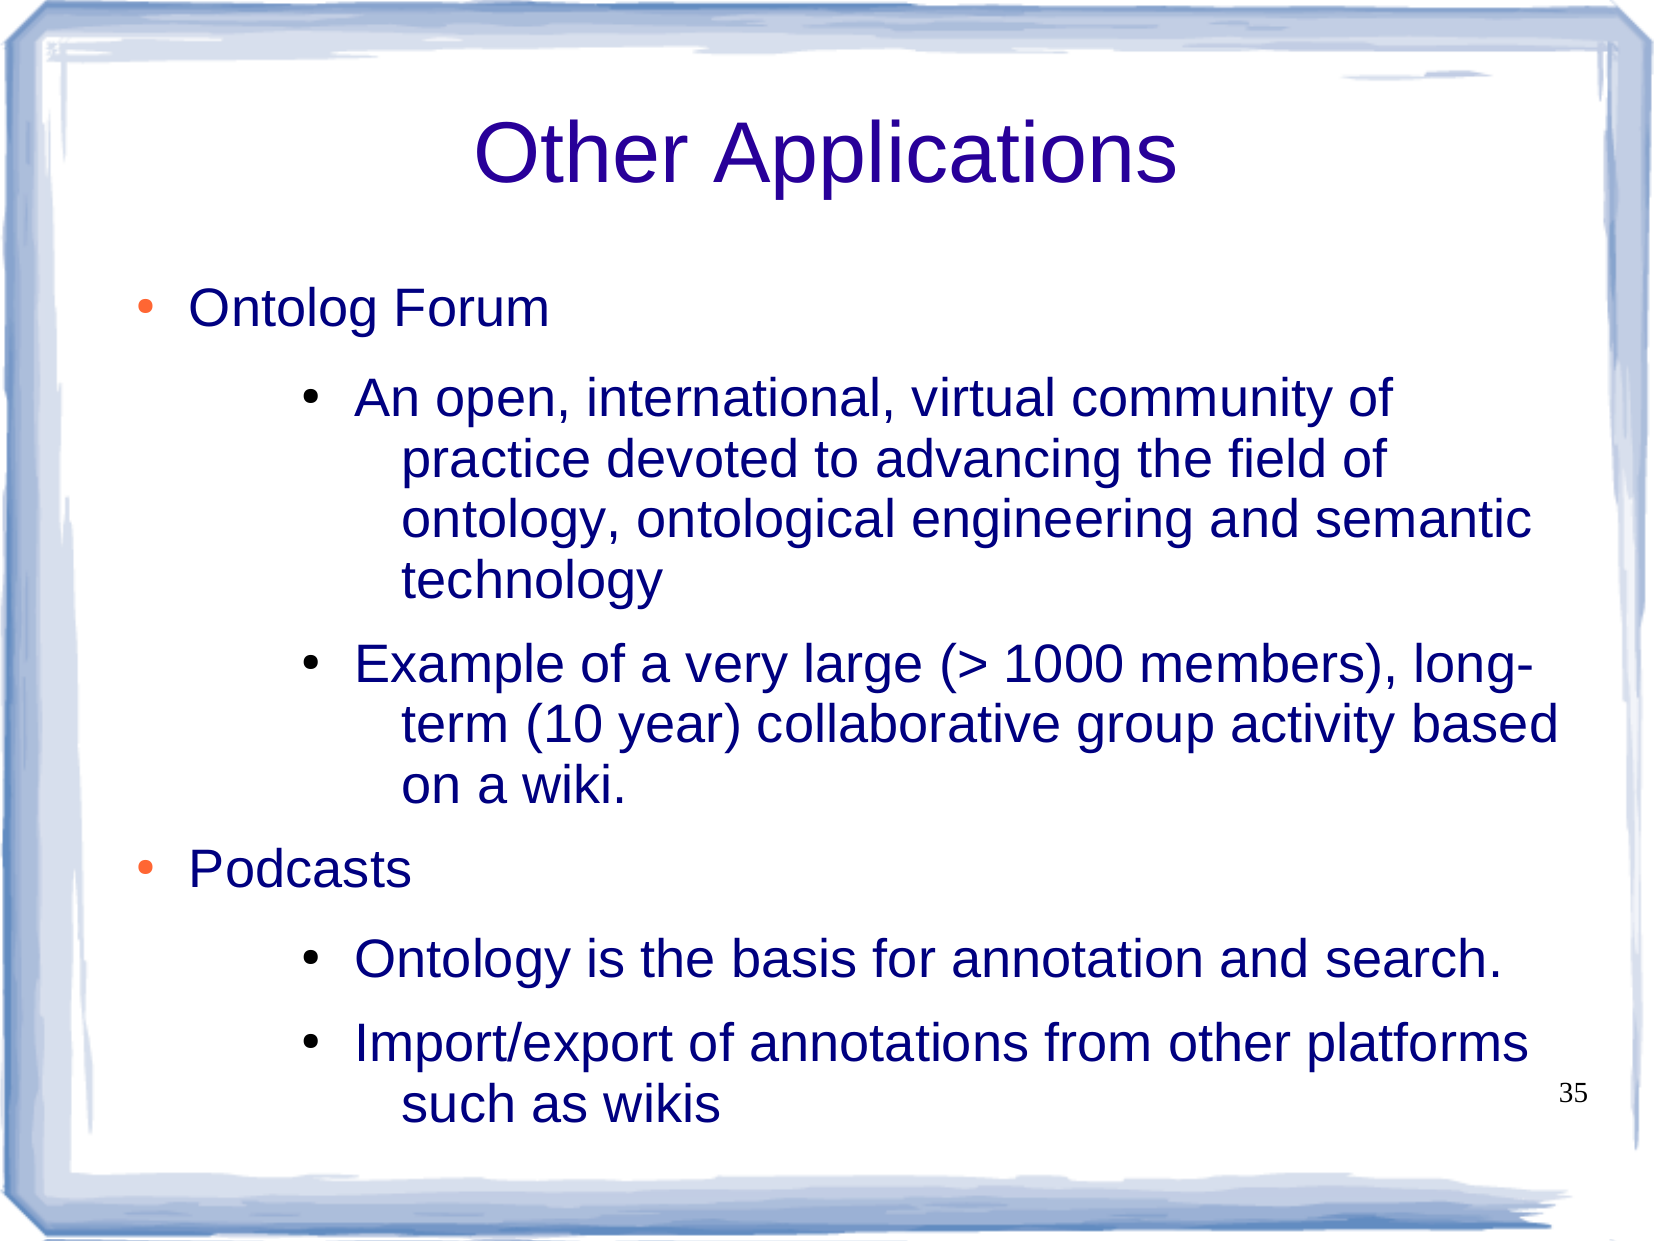

# Other Applications
Ontolog Forum
An open, international, virtual community of practice devoted to advancing the field of ontology, ontological engineering and semantic technology
Example of a very large (> 1000 members), long-term (10 year) collaborative group activity based on a wiki.
Podcasts
Ontology is the basis for annotation and search.
Import/export of annotations from other platforms such as wikis
35